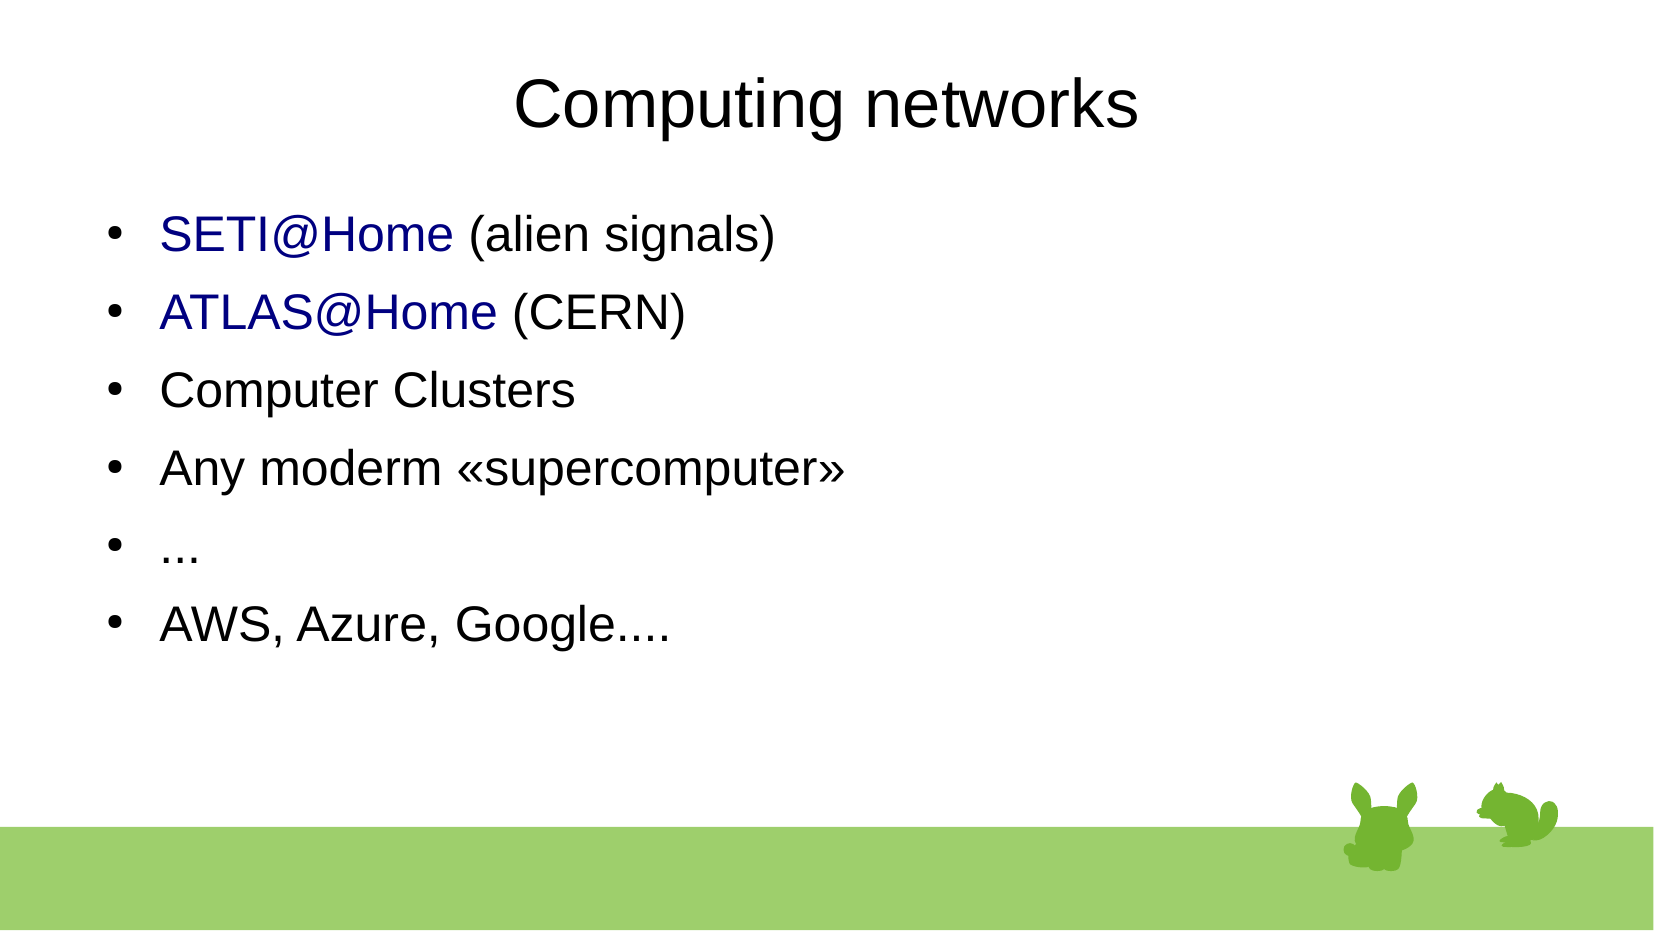

# Computing networks
SETI@Home (alien signals)
ATLAS@Home (CERN)
Computer Clusters
Any moderm «supercomputer»
...
AWS, Azure, Google....